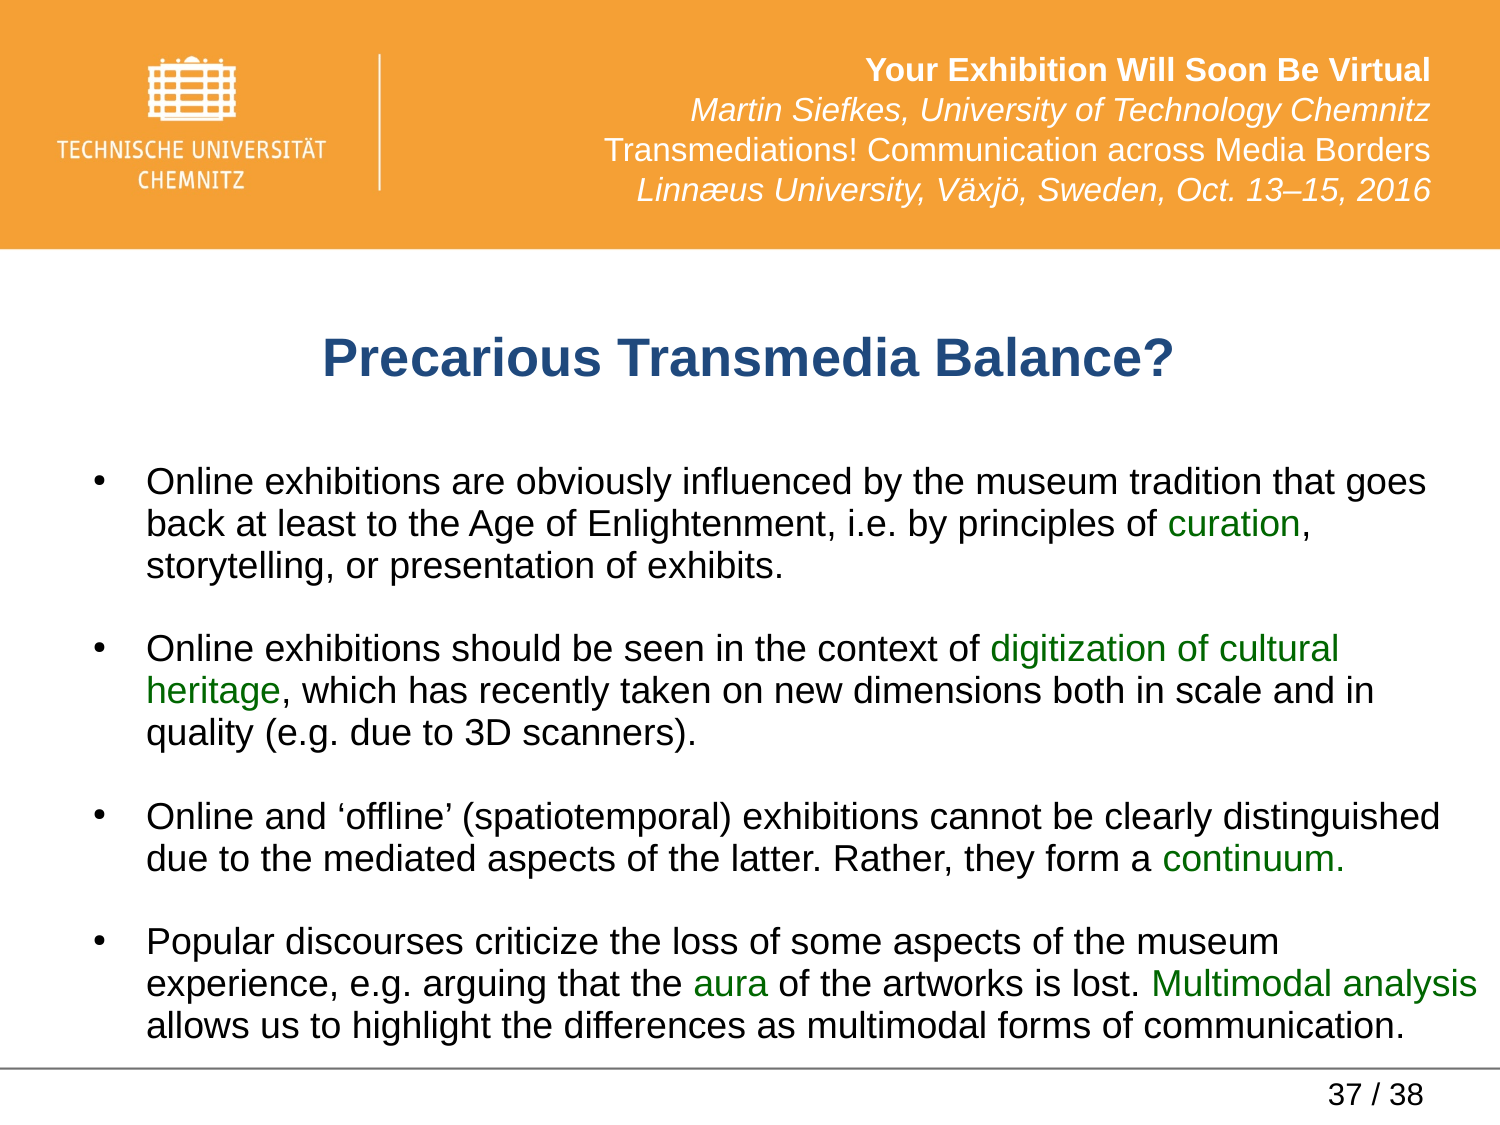

#
Precarious Transmedia Balance?
Online exhibitions are obviously influenced by the museum tradition that goes back at least to the Age of Enlightenment, i.e. by principles of curation, storytelling, or presentation of exhibits.
Online exhibitions should be seen in the context of digitization of cultural heritage, which has recently taken on new dimensions both in scale and in quality (e.g. due to 3D scanners).
Online and ‘offline’ (spatiotemporal) exhibitions cannot be clearly distinguished due to the mediated aspects of the latter. Rather, they form a continuum.
Popular discourses criticize the loss of some aspects of the museum experience, e.g. arguing that the aura of the artworks is lost. Multimodal analysis allows us to highlight the differences as multimodal forms of communication.